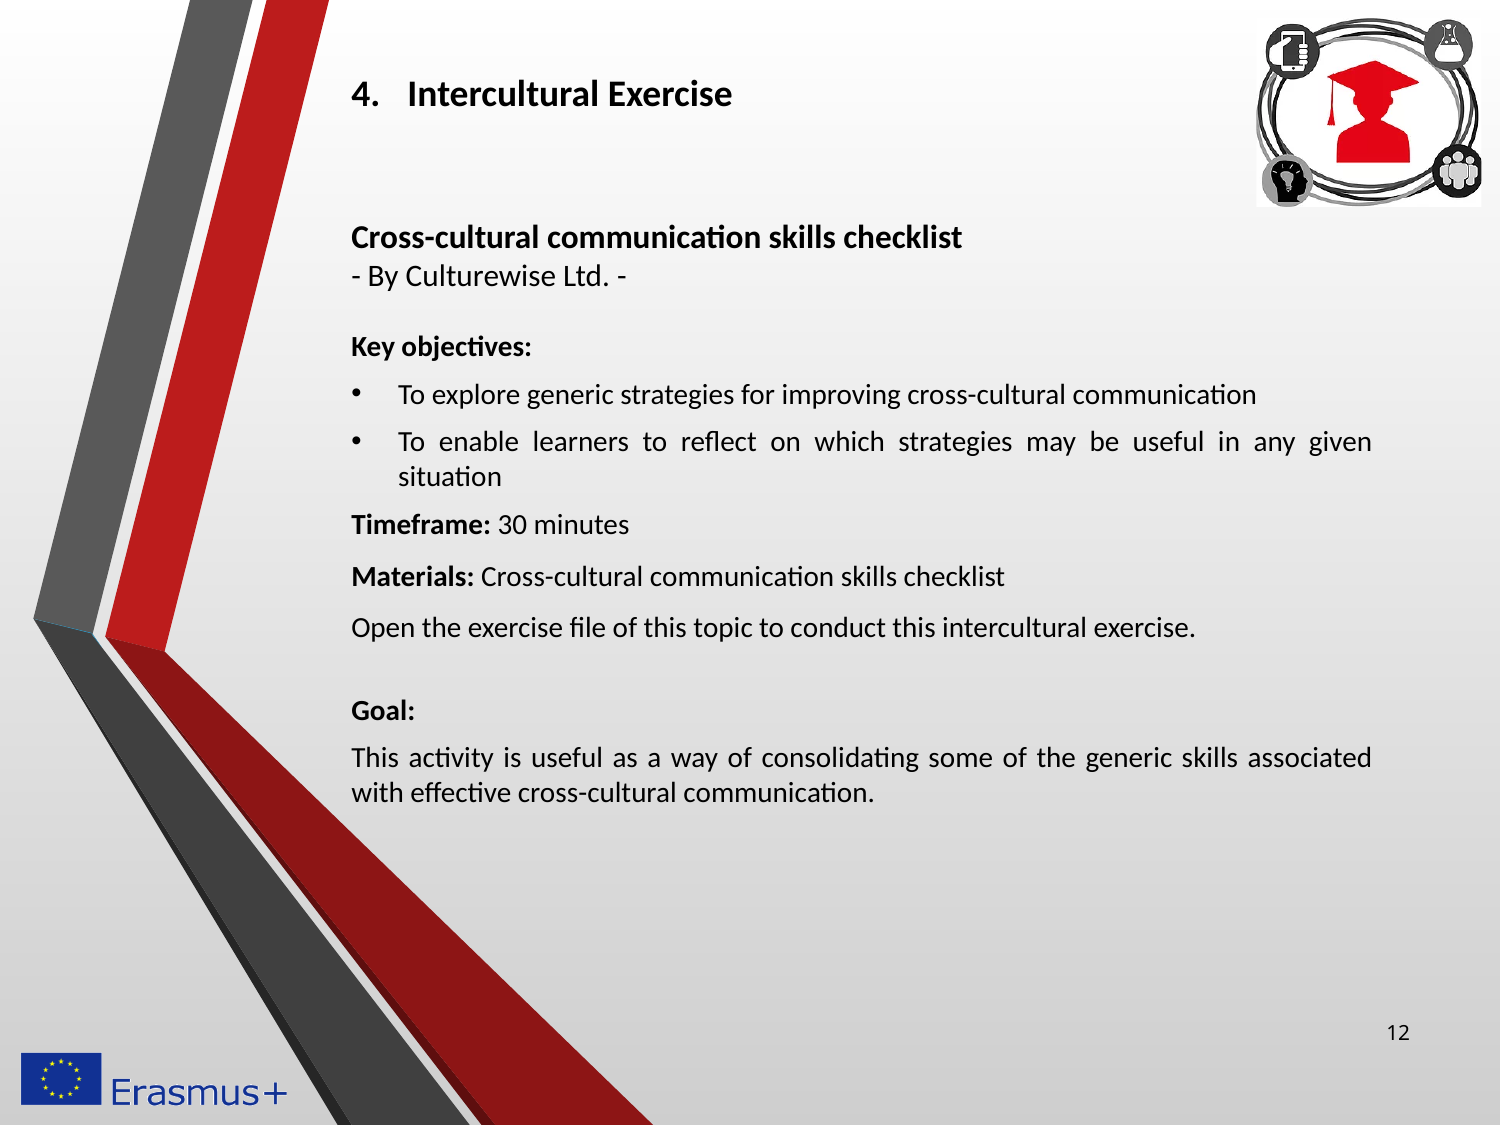

Intercultural Exercise
Cross-cultural communication skills checklist
- By Culturewise Ltd. -
Key objectives:
To explore generic strategies for improving cross-cultural communication
To enable learners to reflect on which strategies may be useful in any given situation
Timeframe: 30 minutes
Materials: Cross-cultural communication skills checklist
Open the exercise file of this topic to conduct this intercultural exercise.
Goal:
This activity is useful as a way of consolidating some of the generic skills associated with effective cross-cultural communication.